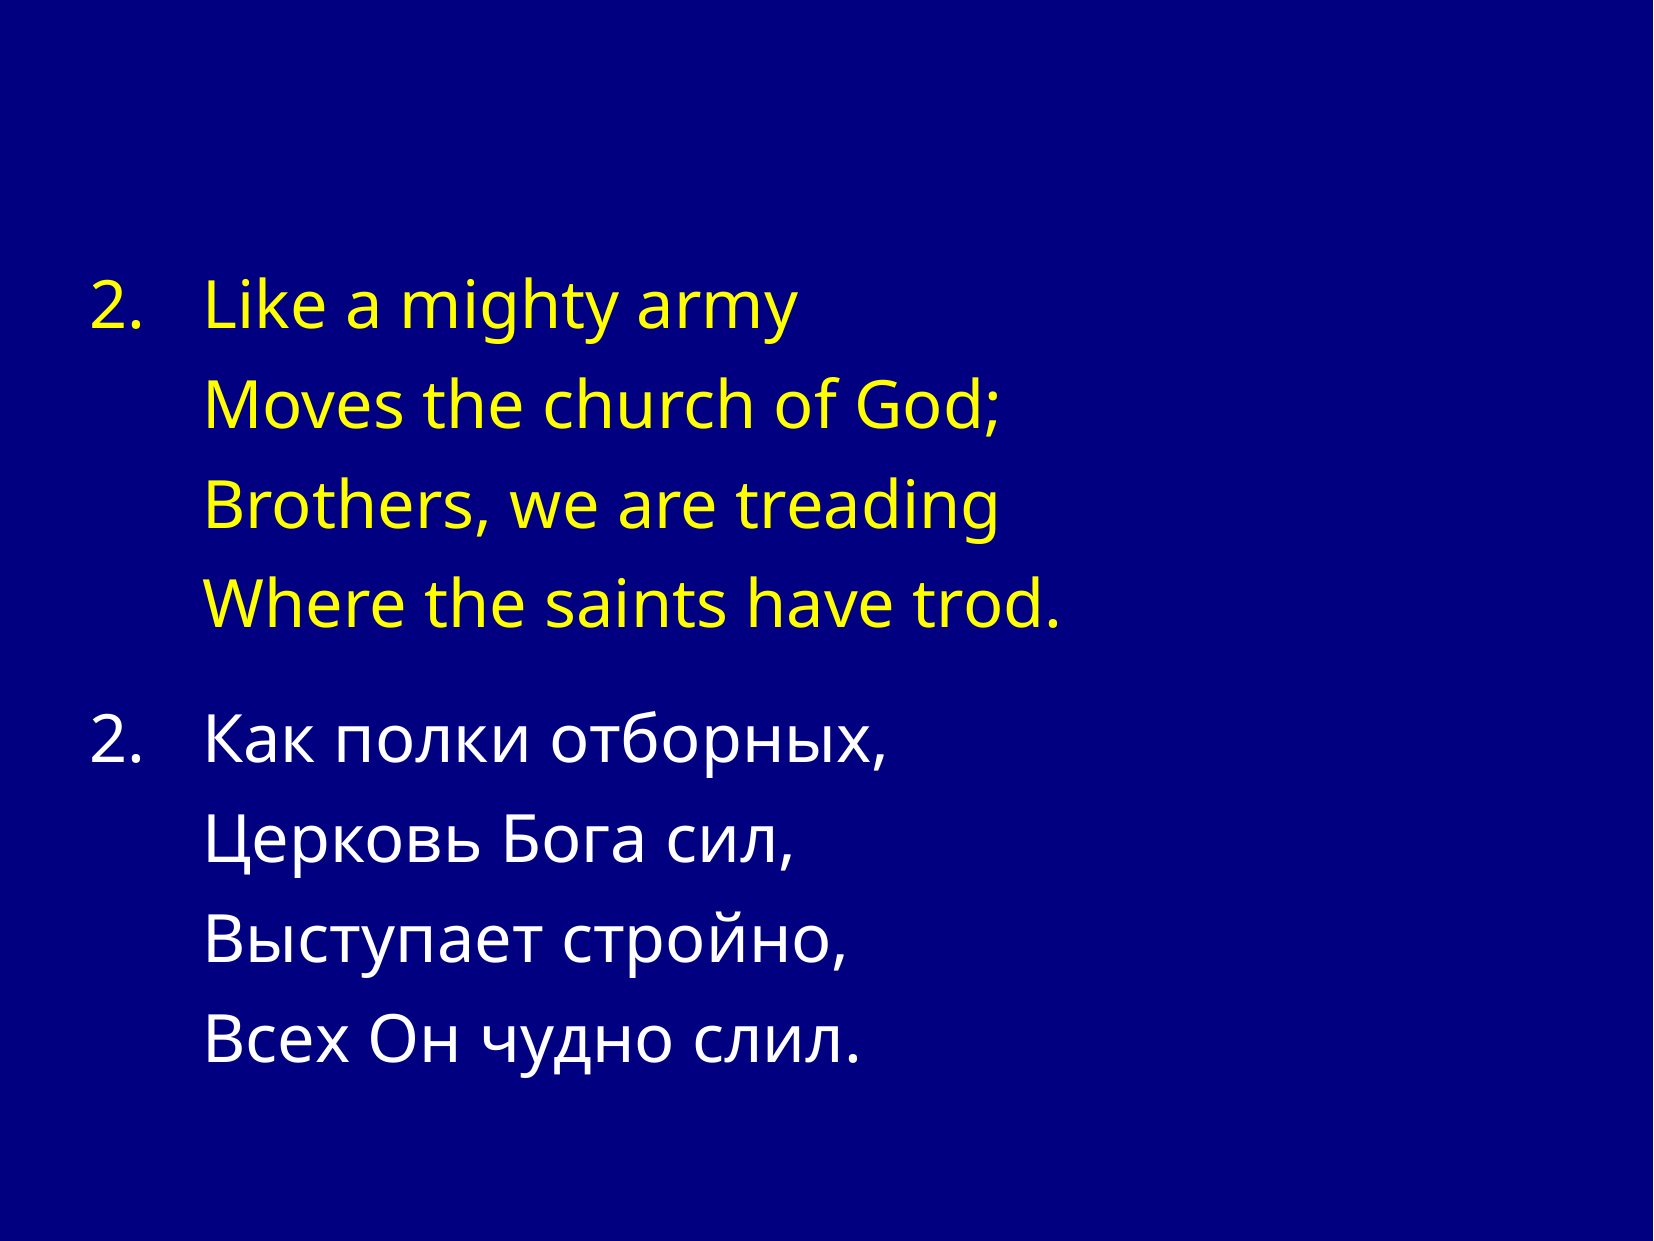

2.	Like a mighty army
	Moves the church of God;
	Brothers, we are treading
	Where the saints have trod.
2.	Как полки отборных,
	Церковь Бога сил,
	Выступает стройно,
	Всех Он чудно слил.